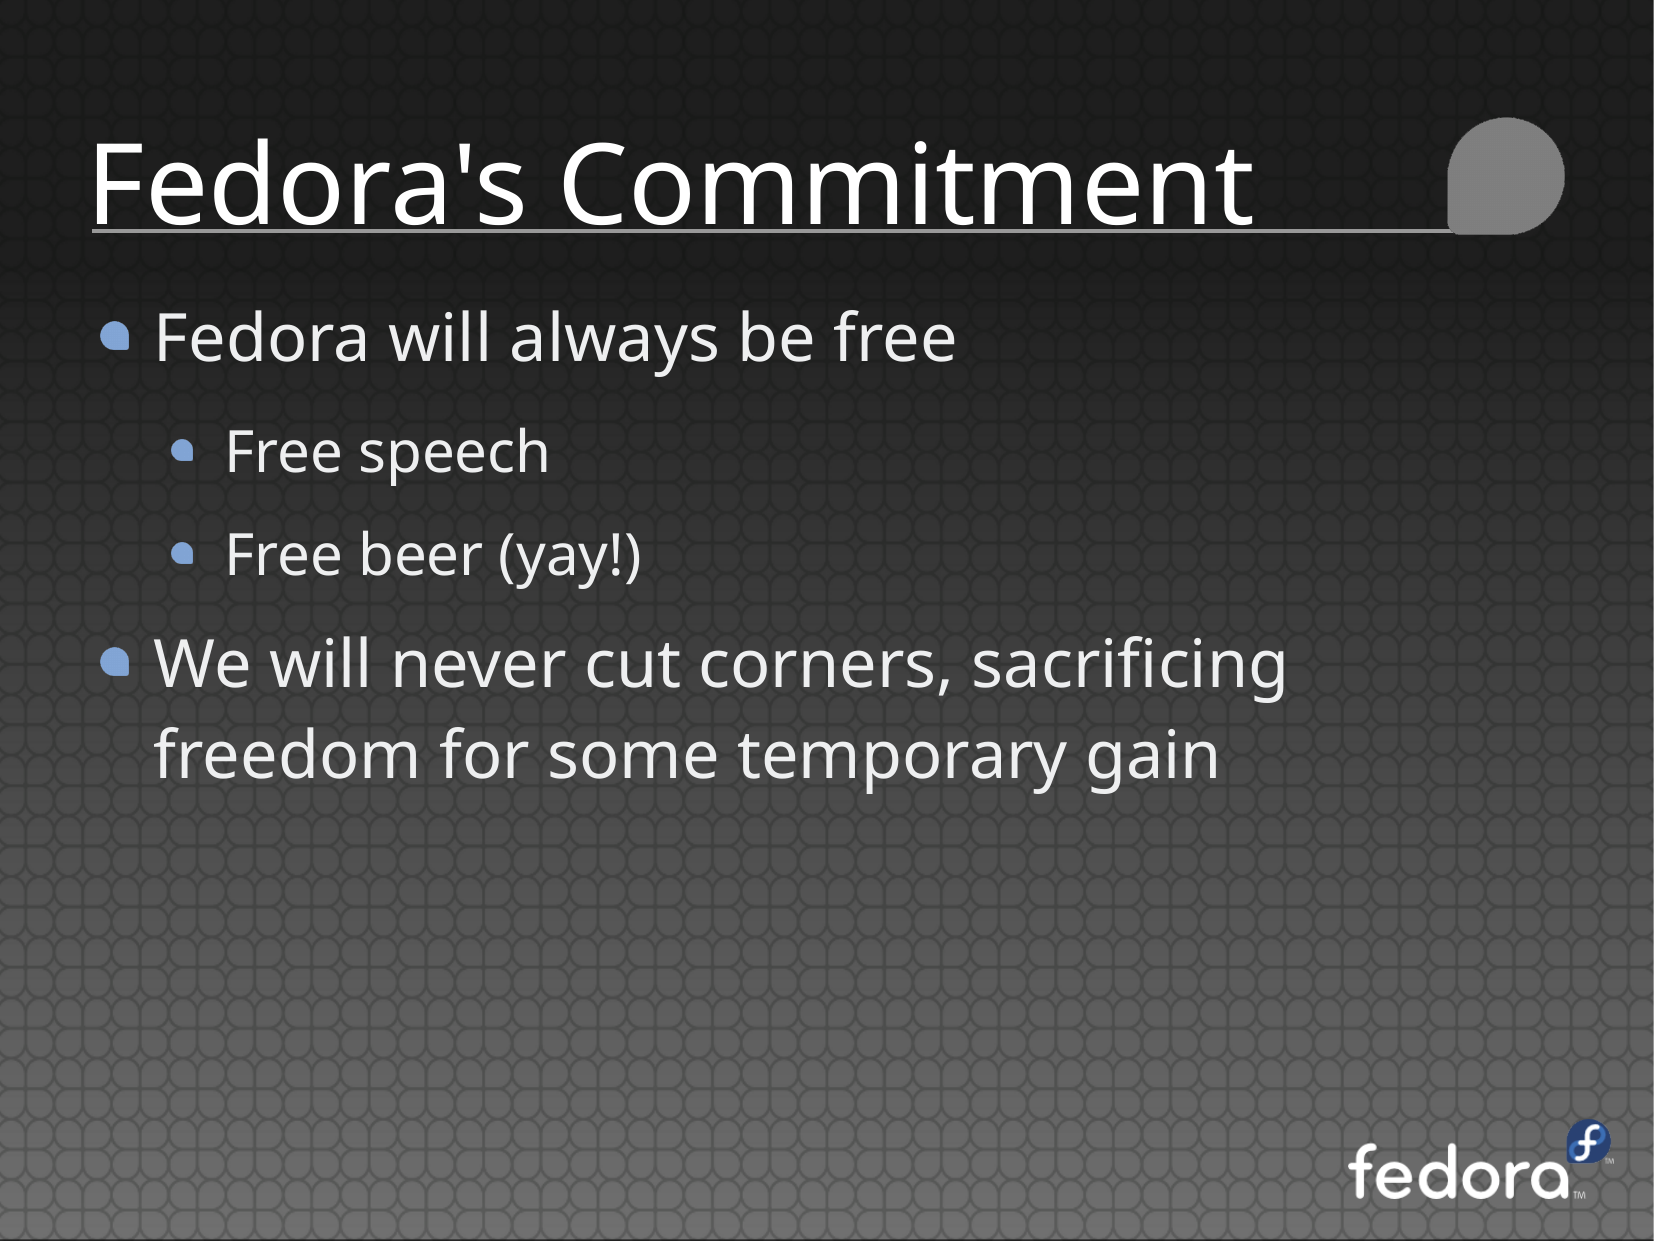

# Fedora's Commitment
Fedora will always be free
Free speech
Free beer (yay!)
We will never cut corners, sacrificing freedom for some temporary gain